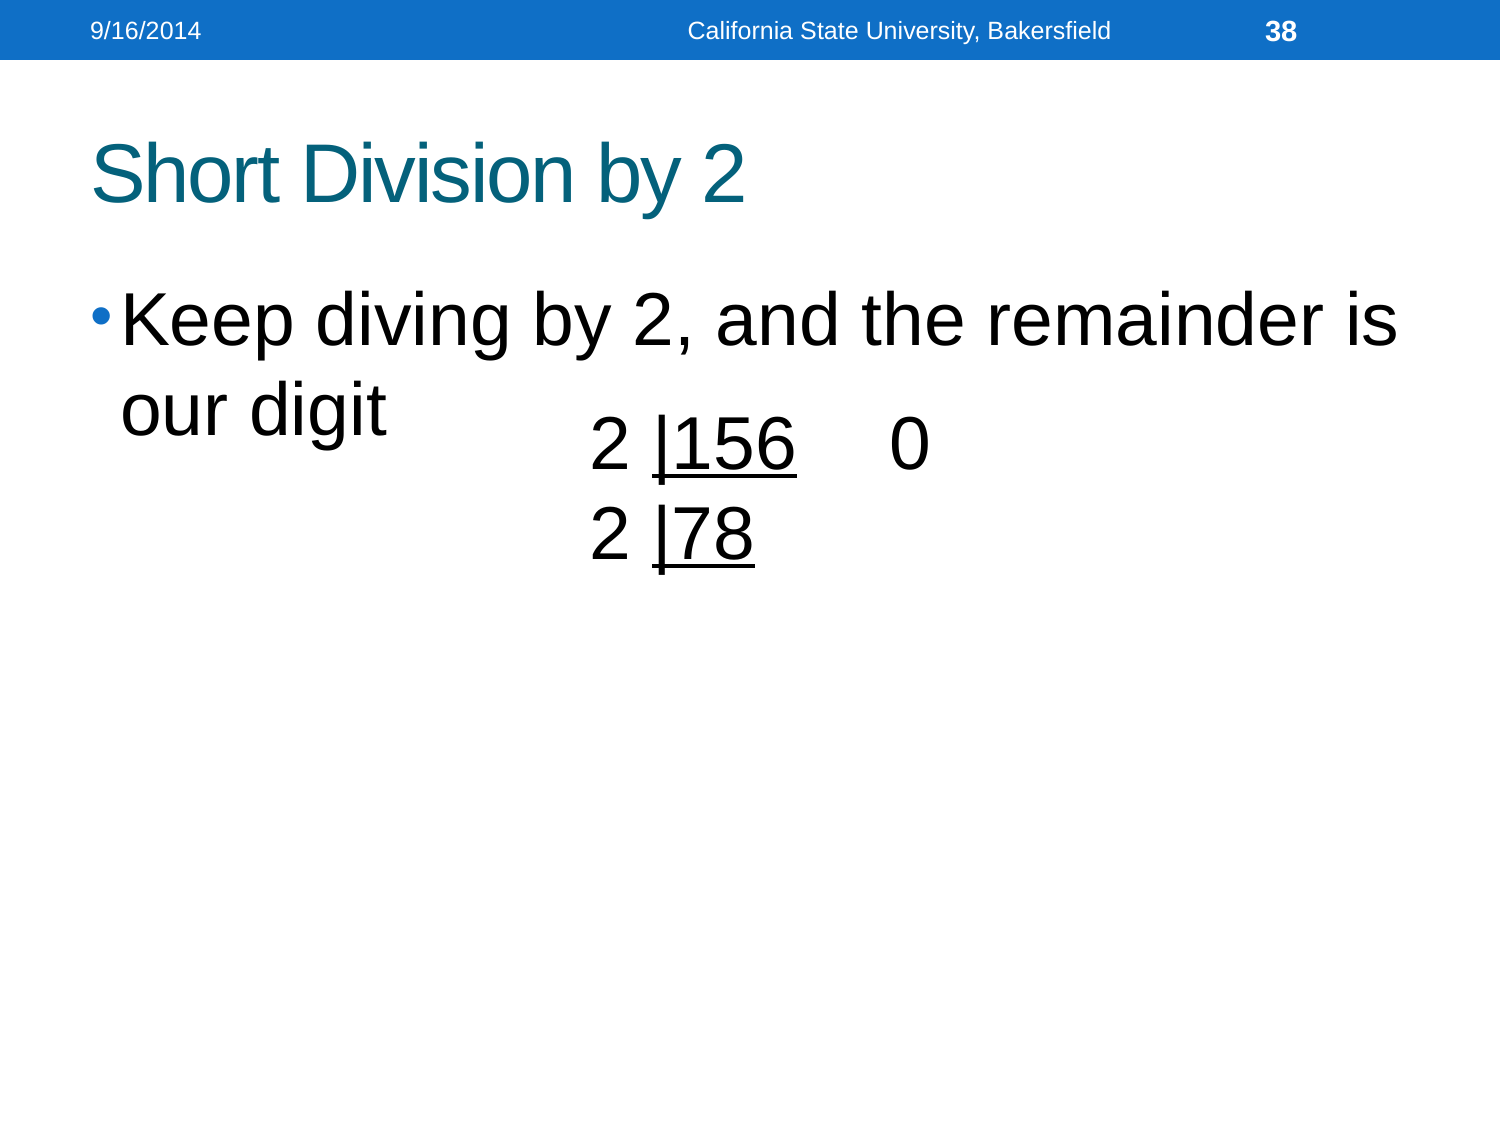

9/16/2014
California State University, Bakersfield
# Short Division by 2
Keep diving by 2, and the remainder is our digit
2 |156 	0
2 |78